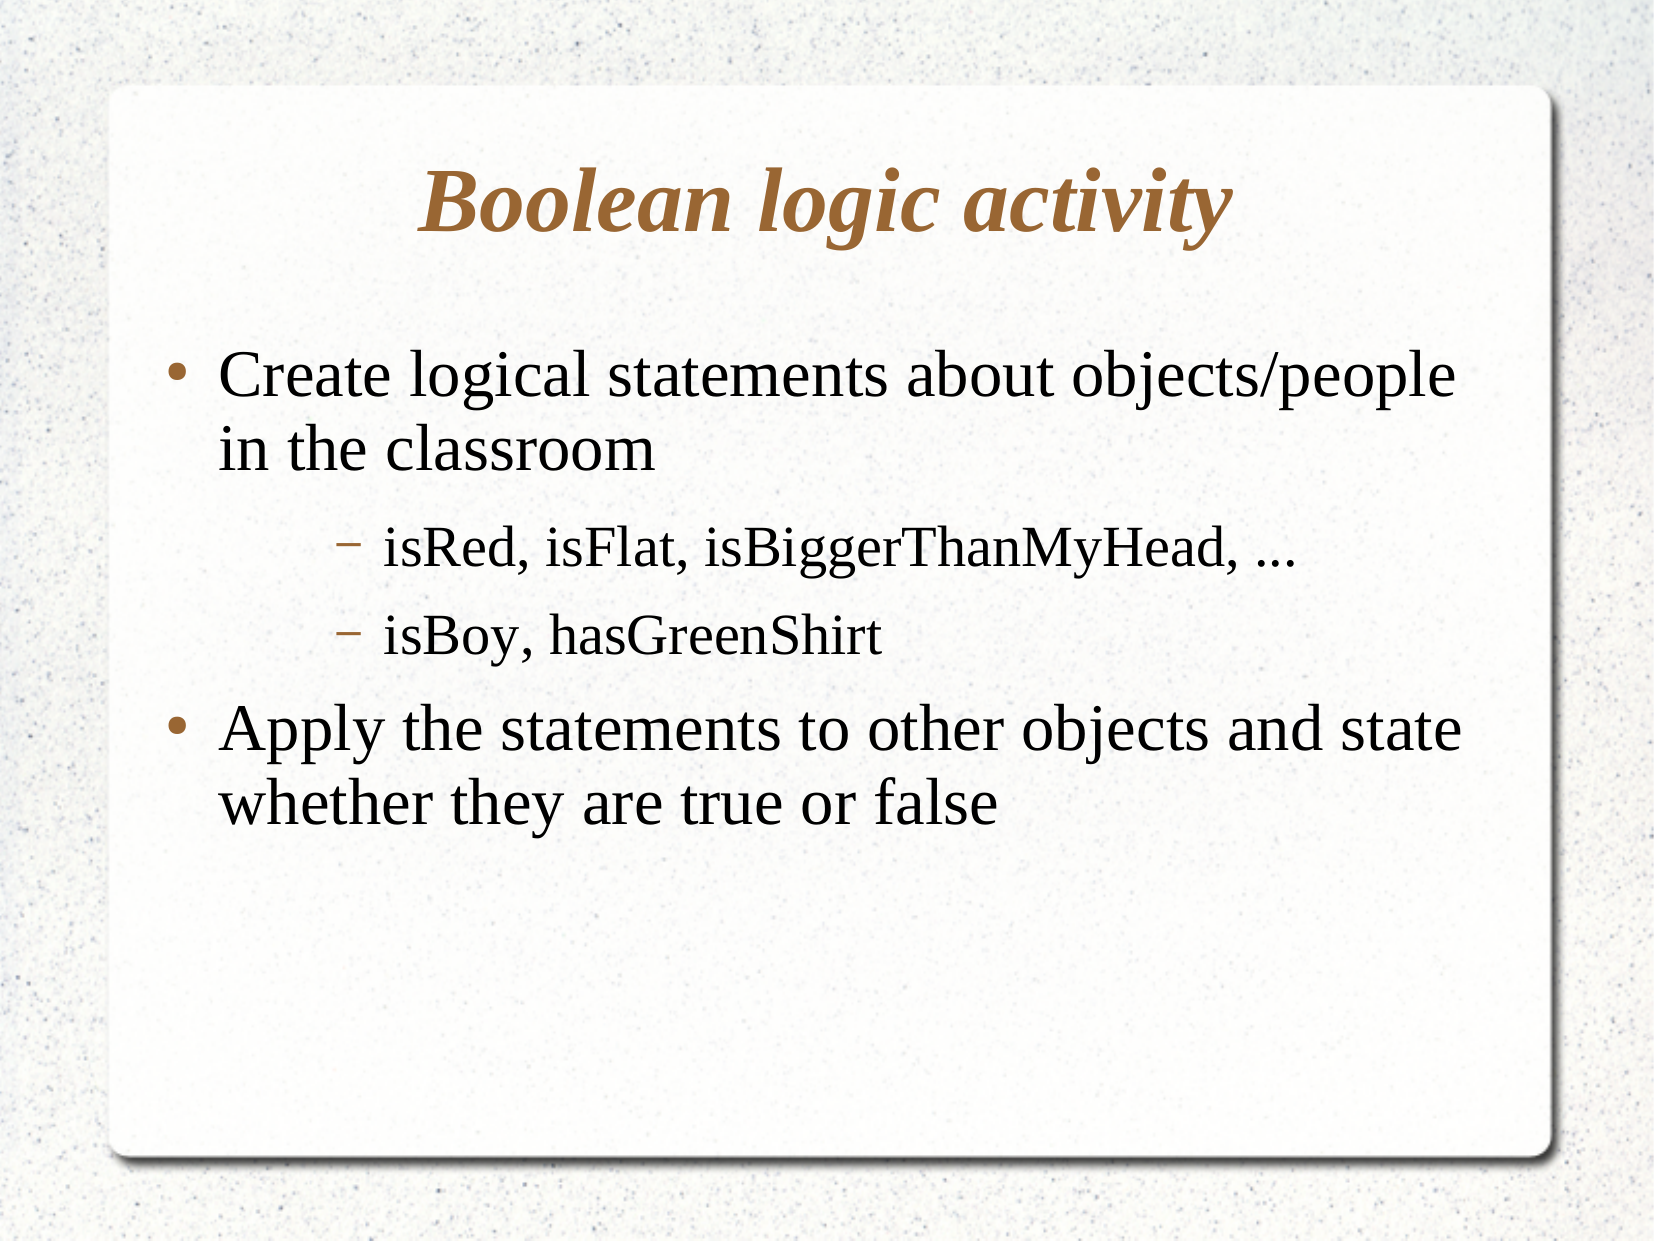

# Boolean logic activity
Create logical statements about objects/people in the classroom
isRed, isFlat, isBiggerThanMyHead, ...
isBoy, hasGreenShirt
Apply the statements to other objects and state whether they are true or false